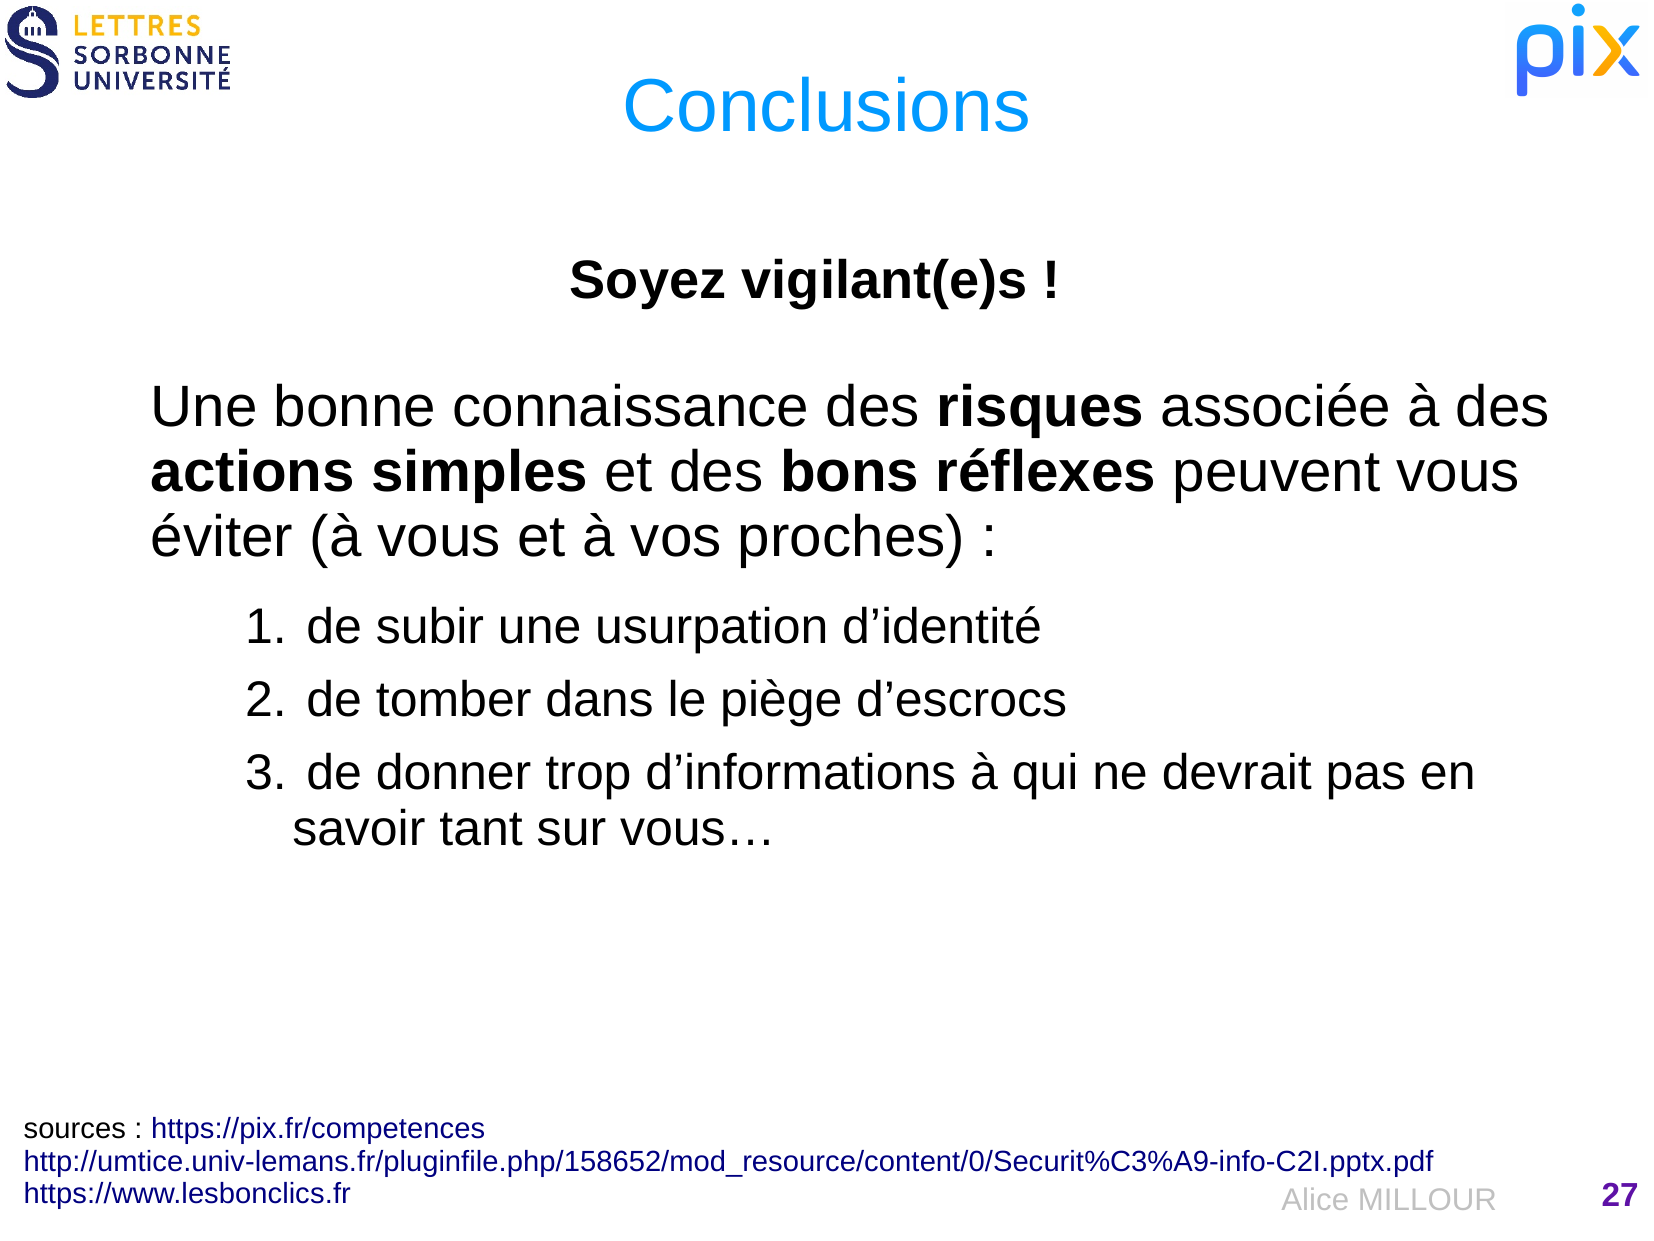

# Conclusions
Une bonne connaissance des risques associée à des actions simples et des bons réflexes peuvent vous éviter (à vous et à vos proches) :
 de subir une usurpation d’identité
 de tomber dans le piège d’escrocs
 de donner trop d’informations à qui ne devrait pas en savoir tant sur vous…
Soyez vigilant(e)s !
	sources : https://pix.fr/competences
	http://umtice.univ-lemans.fr/pluginfile.php/158652/mod_resource/content/0/Securit%C3%A9-info-C2I.pptx.pdf
	https://www.lesbonclics.fr